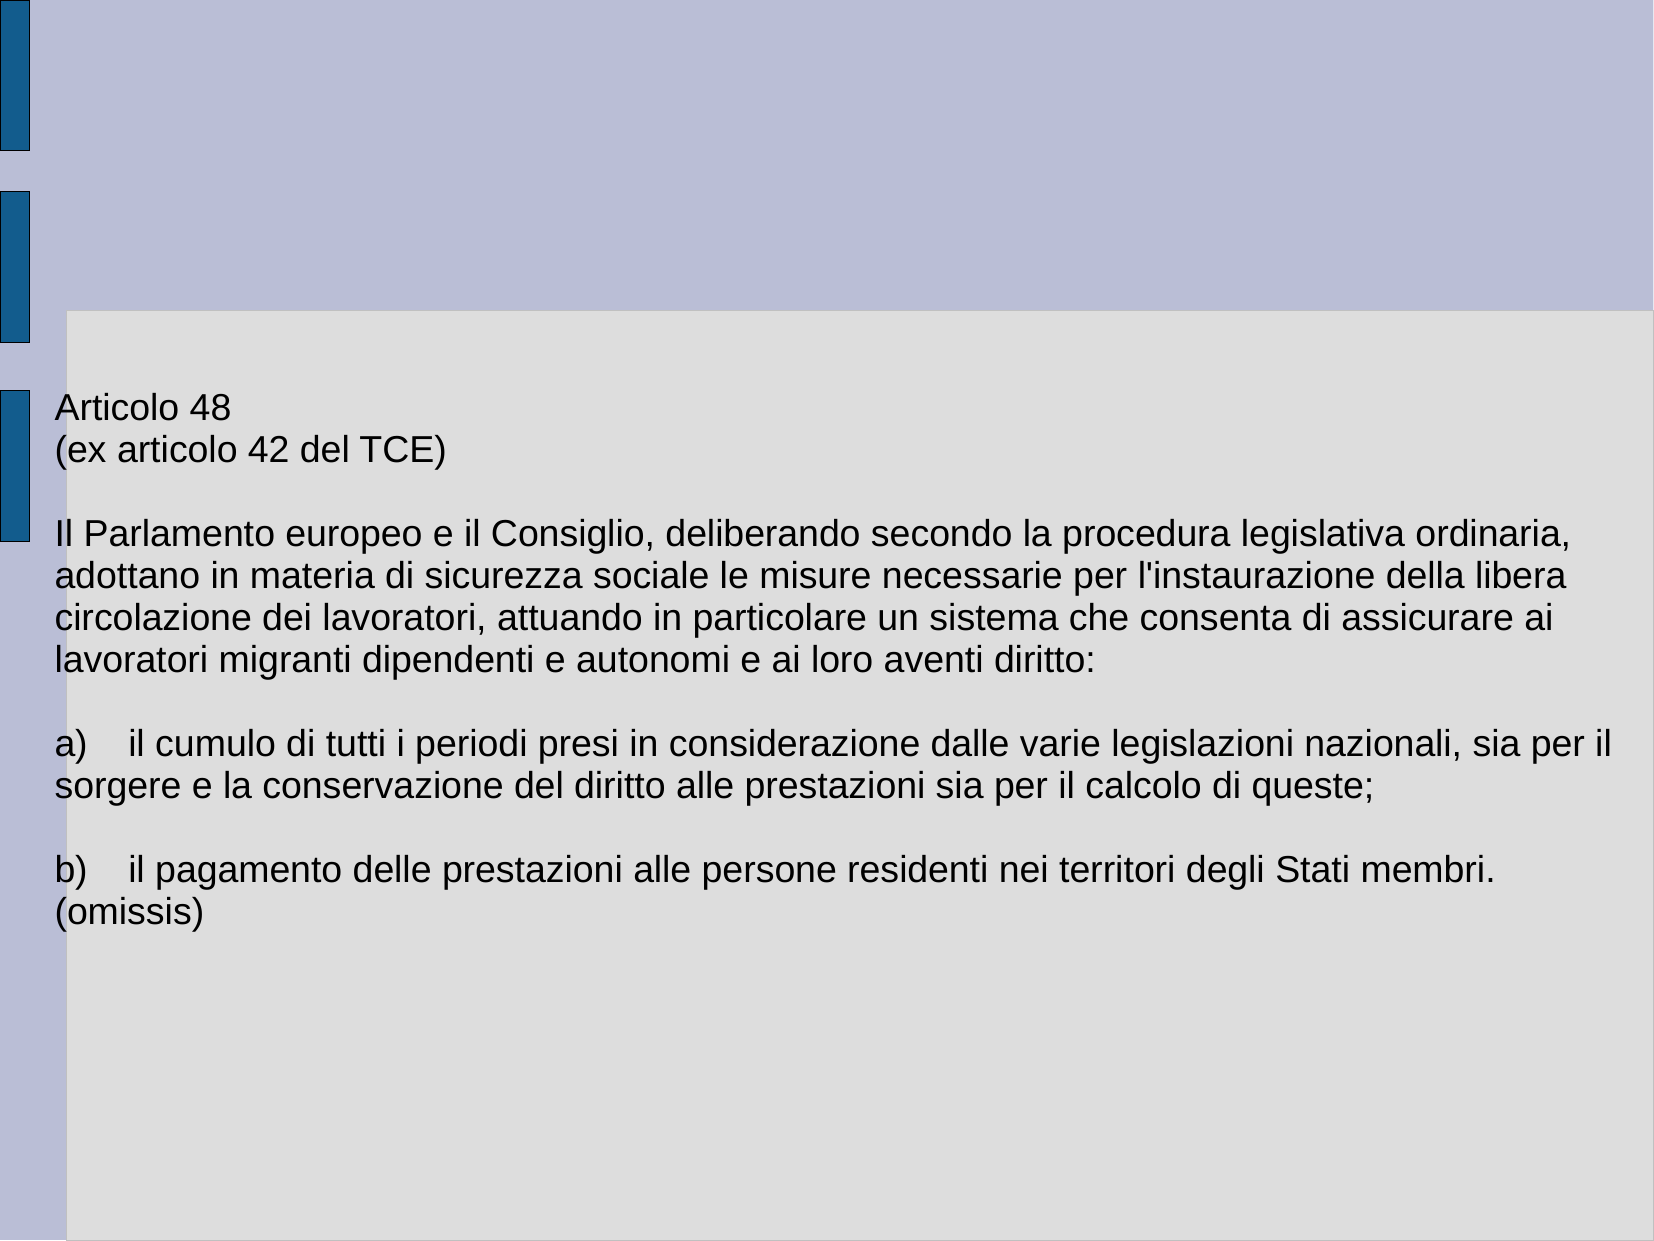

Articolo 48
(ex articolo 42 del TCE)
Il Parlamento europeo e il Consiglio, deliberando secondo la procedura legislativa ordinaria, adottano in materia di sicurezza sociale le misure necessarie per l'instaurazione della libera circolazione dei lavoratori, attuando in particolare un sistema che consenta di assicurare ai lavoratori migranti dipendenti e autonomi e ai loro aventi diritto:
a)	il cumulo di tutti i periodi presi in considerazione dalle varie legislazioni nazionali, sia per il sorgere e la conservazione del diritto alle prestazioni sia per il calcolo di queste;
b)	il pagamento delle prestazioni alle persone residenti nei territori degli Stati membri.
(omissis)